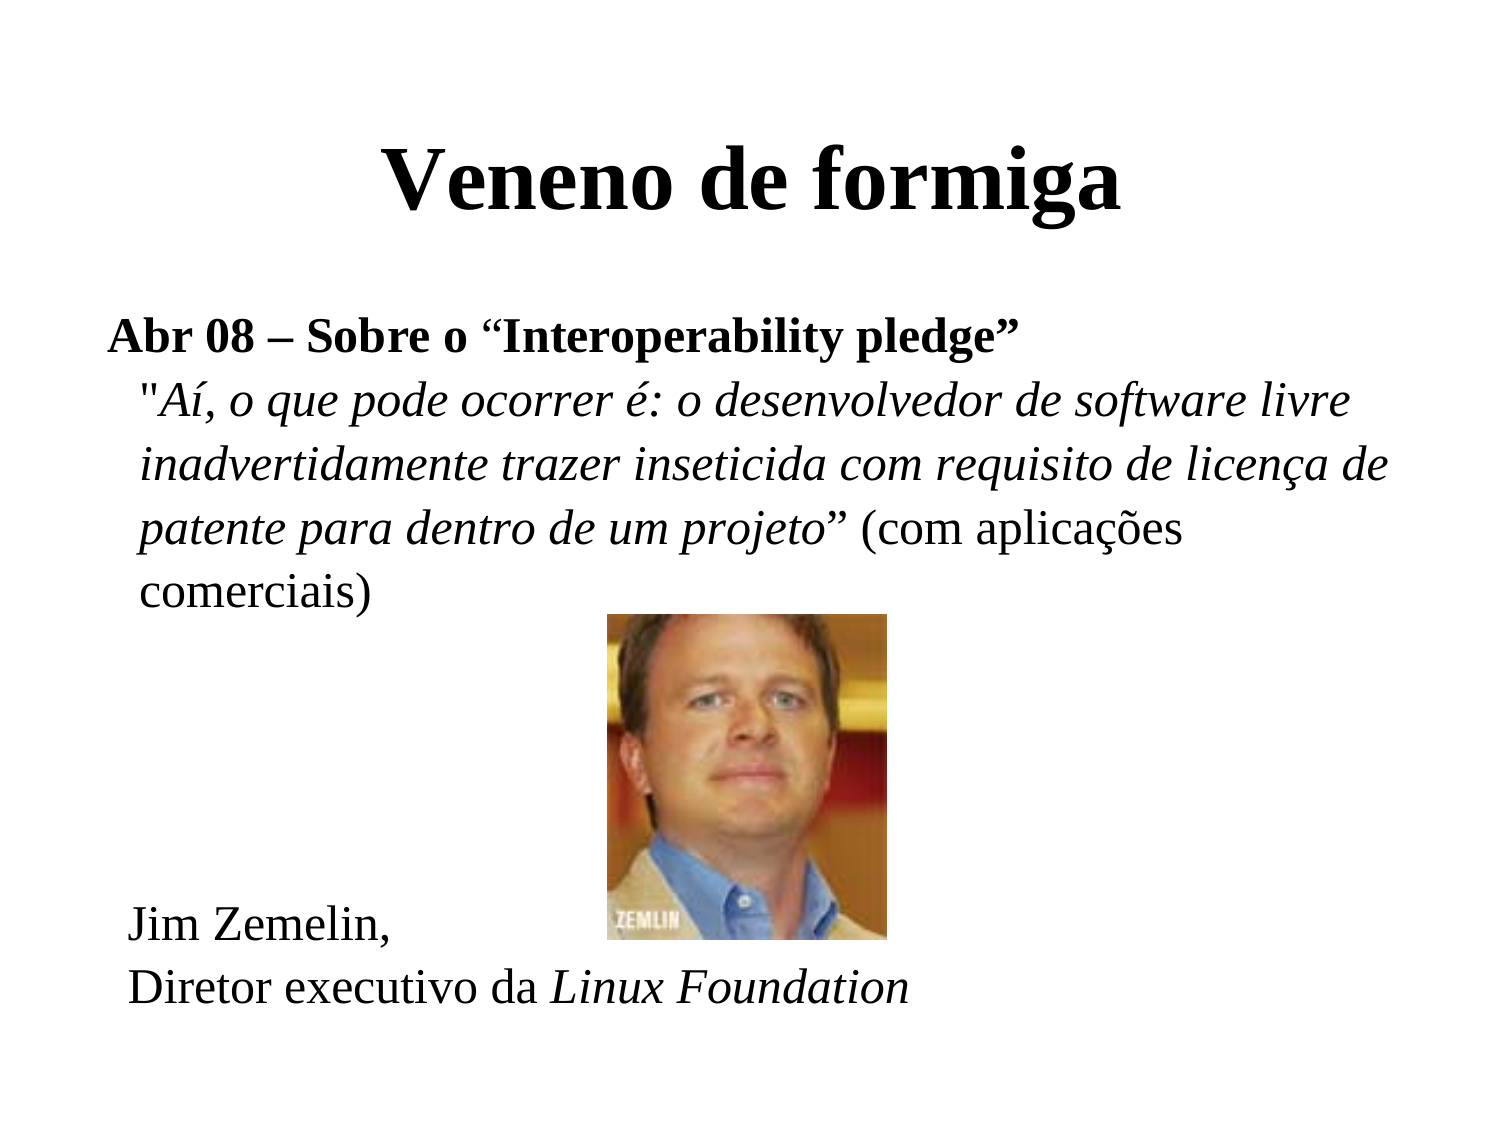

# Veneno de formiga
 Abr 08 – Sobre o “Interoperability pledge”
"Aí, o que pode ocorrer é: o desenvolvedor de software livre inadvertidamente trazer inseticida com requisito de licença de patente para dentro de um projeto” (com aplicações comerciais)
Jim Zemelin,
Diretor executivo da Linux Foundation